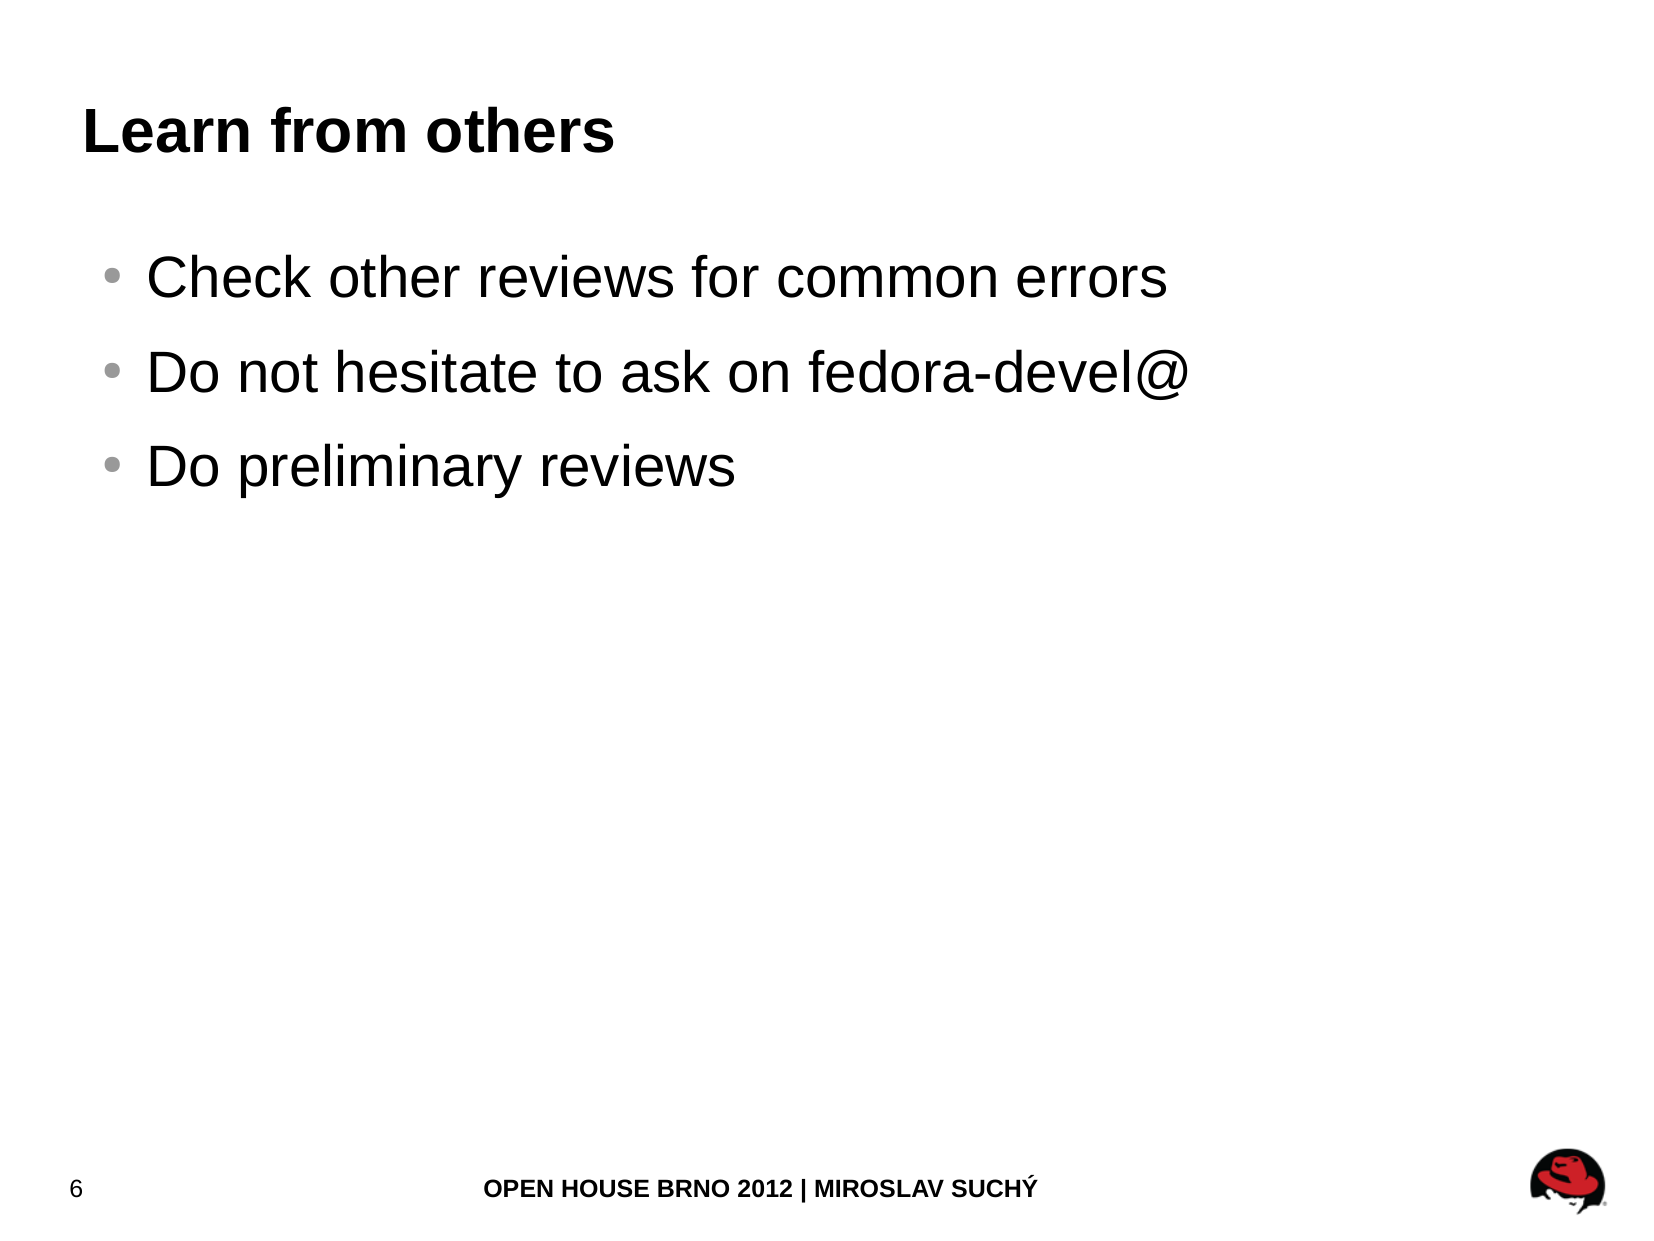

# Learn from others
Check other reviews for common errors
Do not hesitate to ask on fedora-devel@
Do preliminary reviews